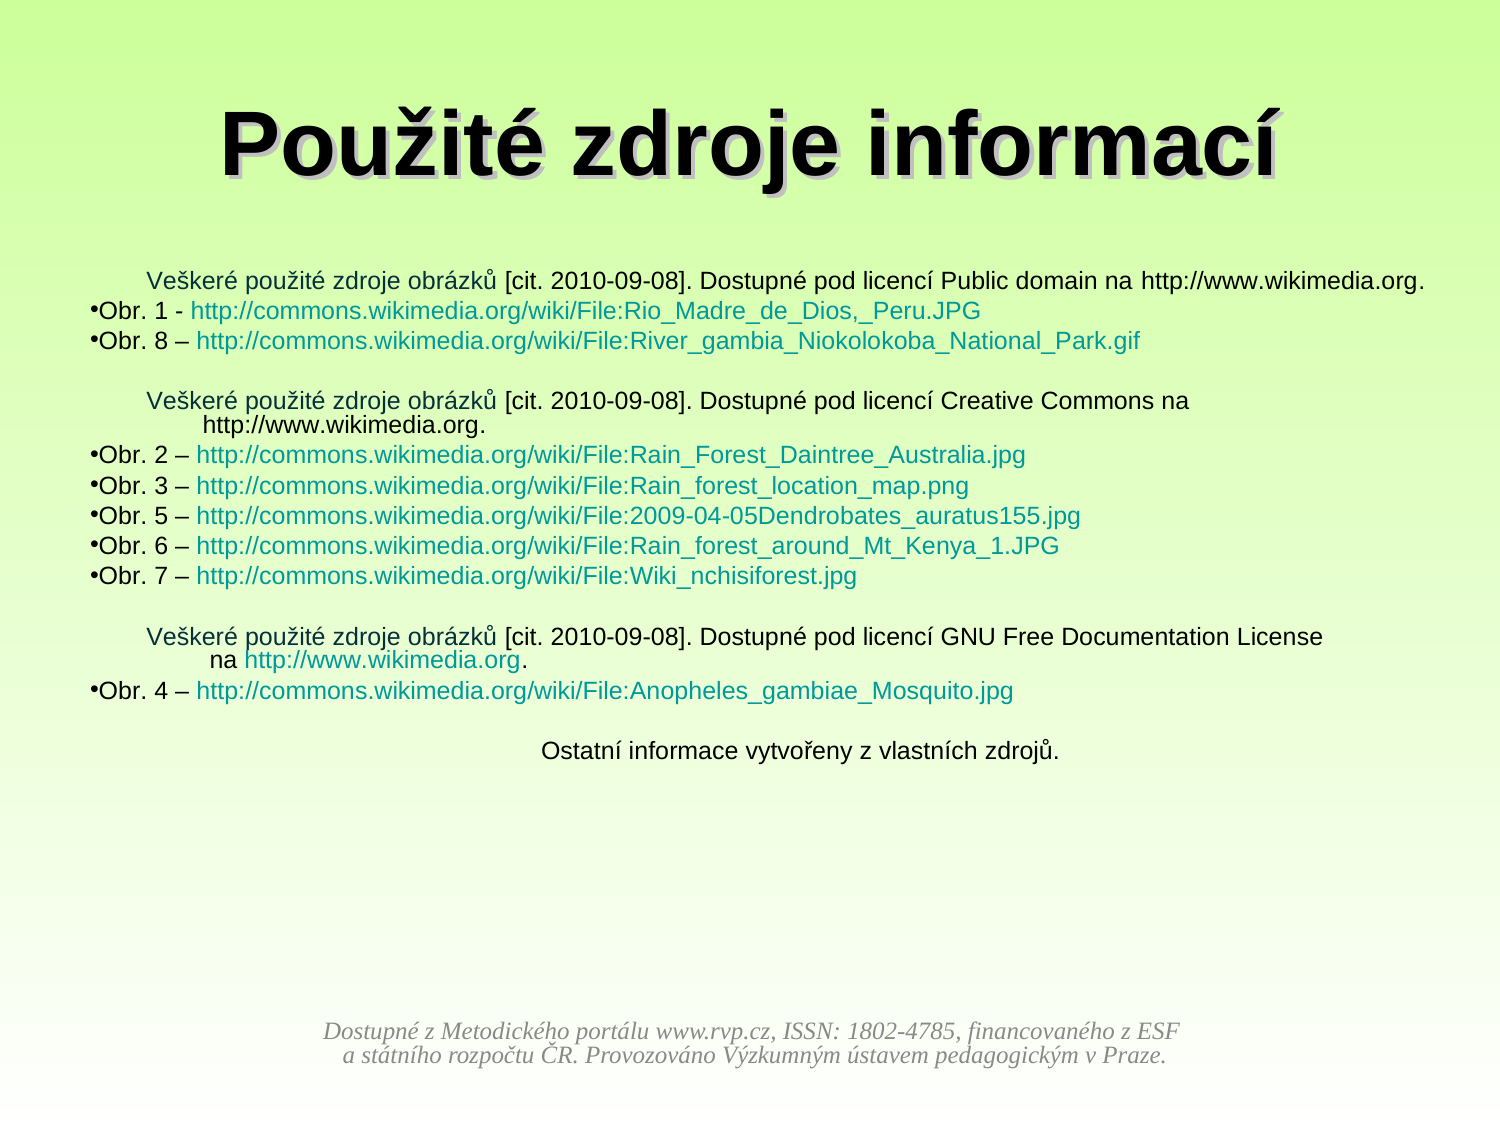

# Použité zdroje informací
Veškeré použité zdroje obrázků [cit. 2010-09-08]. Dostupné pod licencí Public domain na http://www.wikimedia.org.
Obr. 1 - http://commons.wikimedia.org/wiki/File:Rio_Madre_de_Dios,_Peru.JPG
Obr. 8 – http://commons.wikimedia.org/wiki/File:River_gambia_Niokolokoba_National_Park.gif
Veškeré použité zdroje obrázků [cit. 2010-09-08]. Dostupné pod licencí Creative Commons na http://www.wikimedia.org.
Obr. 2 – http://commons.wikimedia.org/wiki/File:Rain_Forest_Daintree_Australia.jpg
Obr. 3 – http://commons.wikimedia.org/wiki/File:Rain_forest_location_map.png
Obr. 5 – http://commons.wikimedia.org/wiki/File:2009-04-05Dendrobates_auratus155.jpg
Obr. 6 – http://commons.wikimedia.org/wiki/File:Rain_forest_around_Mt_Kenya_1.JPG
Obr. 7 – http://commons.wikimedia.org/wiki/File:Wiki_nchisiforest.jpg
Veškeré použité zdroje obrázků [cit. 2010-09-08]. Dostupné pod licencí GNU Free Documentation License
 na http://www.wikimedia.org.
Obr. 4 – http://commons.wikimedia.org/wiki/File:Anopheles_gambiae_Mosquito.jpg
Ostatní informace vytvořeny z vlastních zdrojů.
Dostupné z Metodického portálu www.rvp.cz, ISSN: 1802-4785, financovaného z ESF
a státního rozpočtu ČR. Provozováno Výzkumným ústavem pedagogickým v Praze.